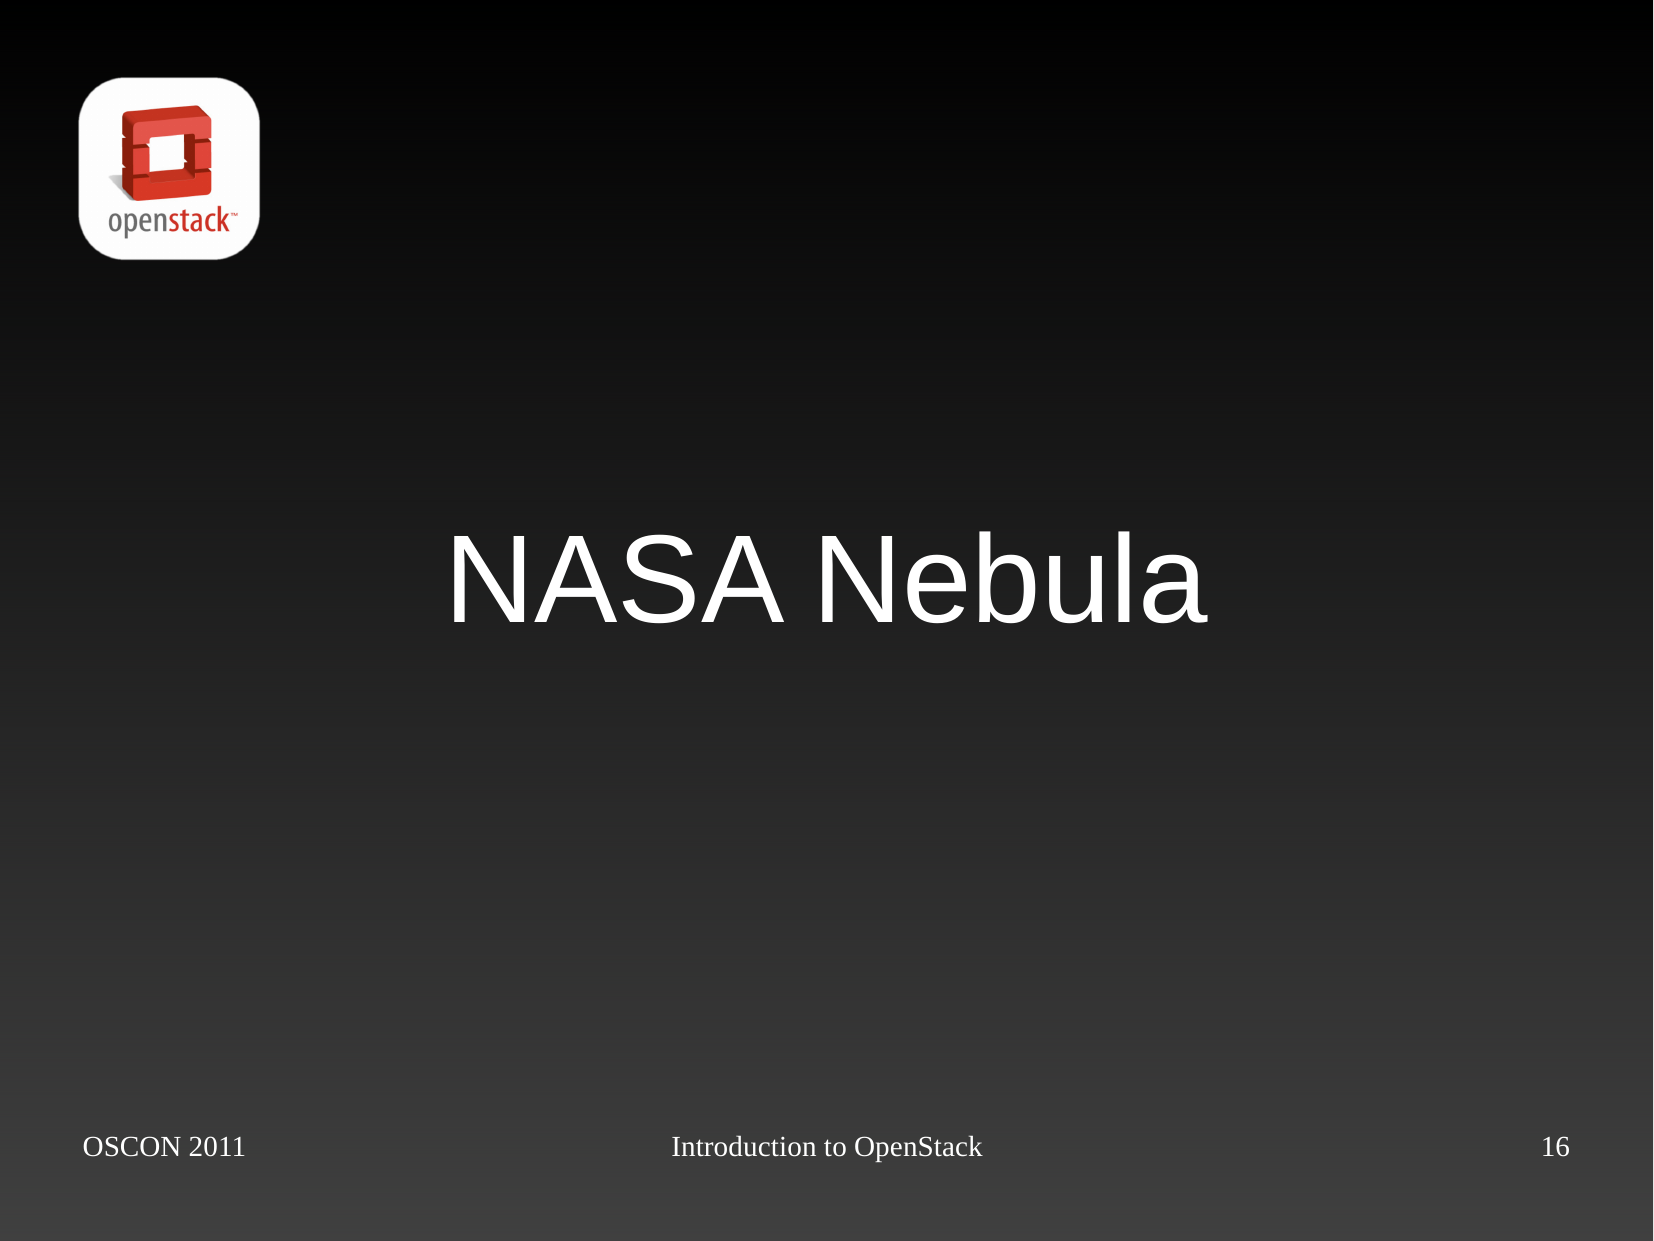

# NASA Nebula
OSCON 2011
Introduction to OpenStack
16